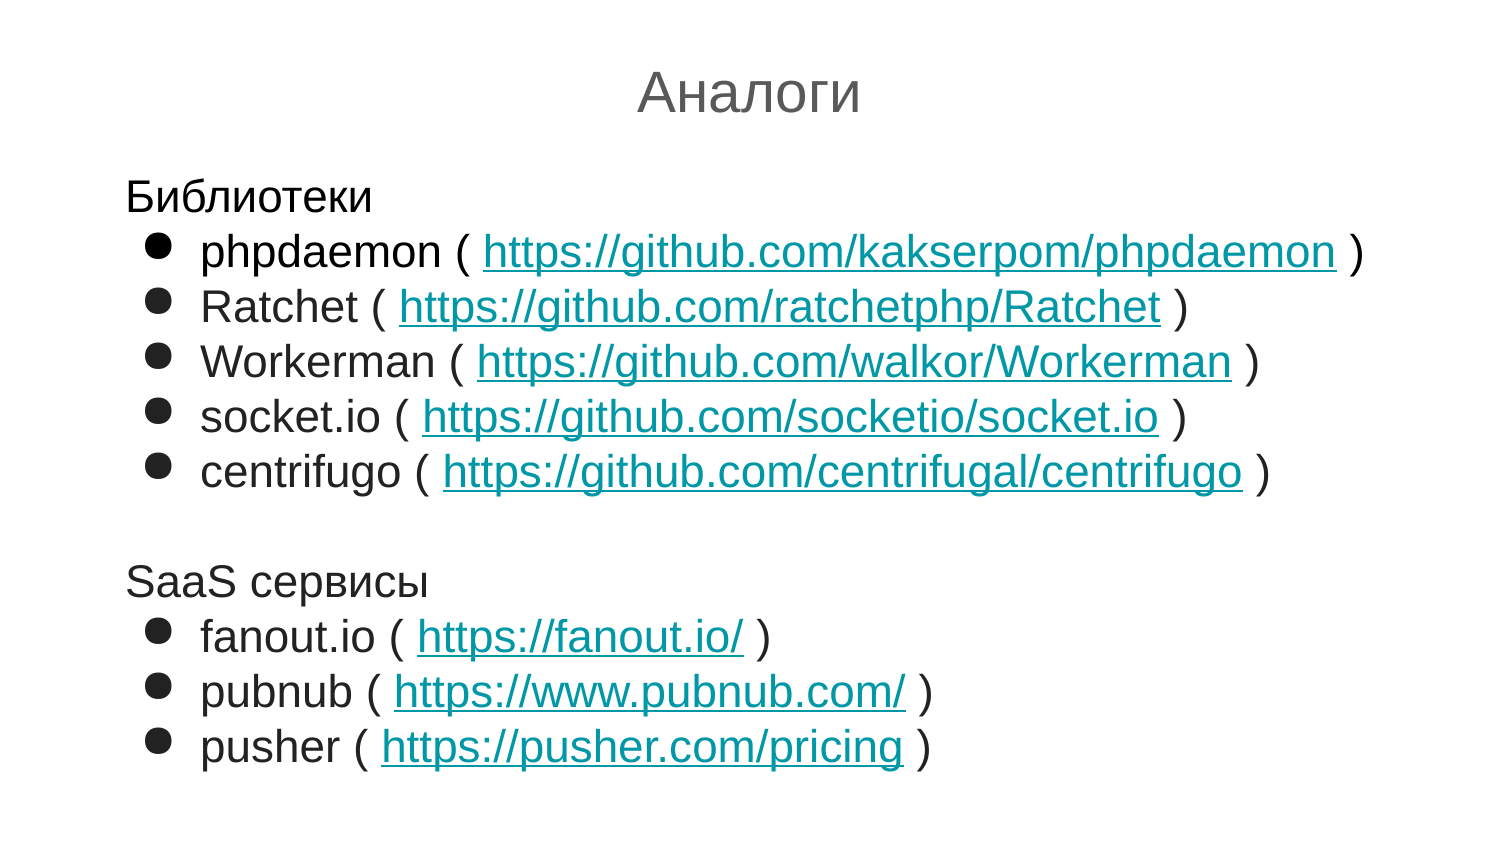

# Аналоги
Библиотеки
phpdaemon ( https://github.com/kakserpom/phpdaemon )
Ratchet ( https://github.com/ratchetphp/Ratchet )
Workerman ( https://github.com/walkor/Workerman )
socket.io ( https://github.com/socketio/socket.io )
centrifugo ( https://github.com/centrifugal/centrifugo )
SaaS сервисы
fanout.io ( https://fanout.io/ )
pubnub ( https://www.pubnub.com/ )
pusher ( https://pusher.com/pricing )